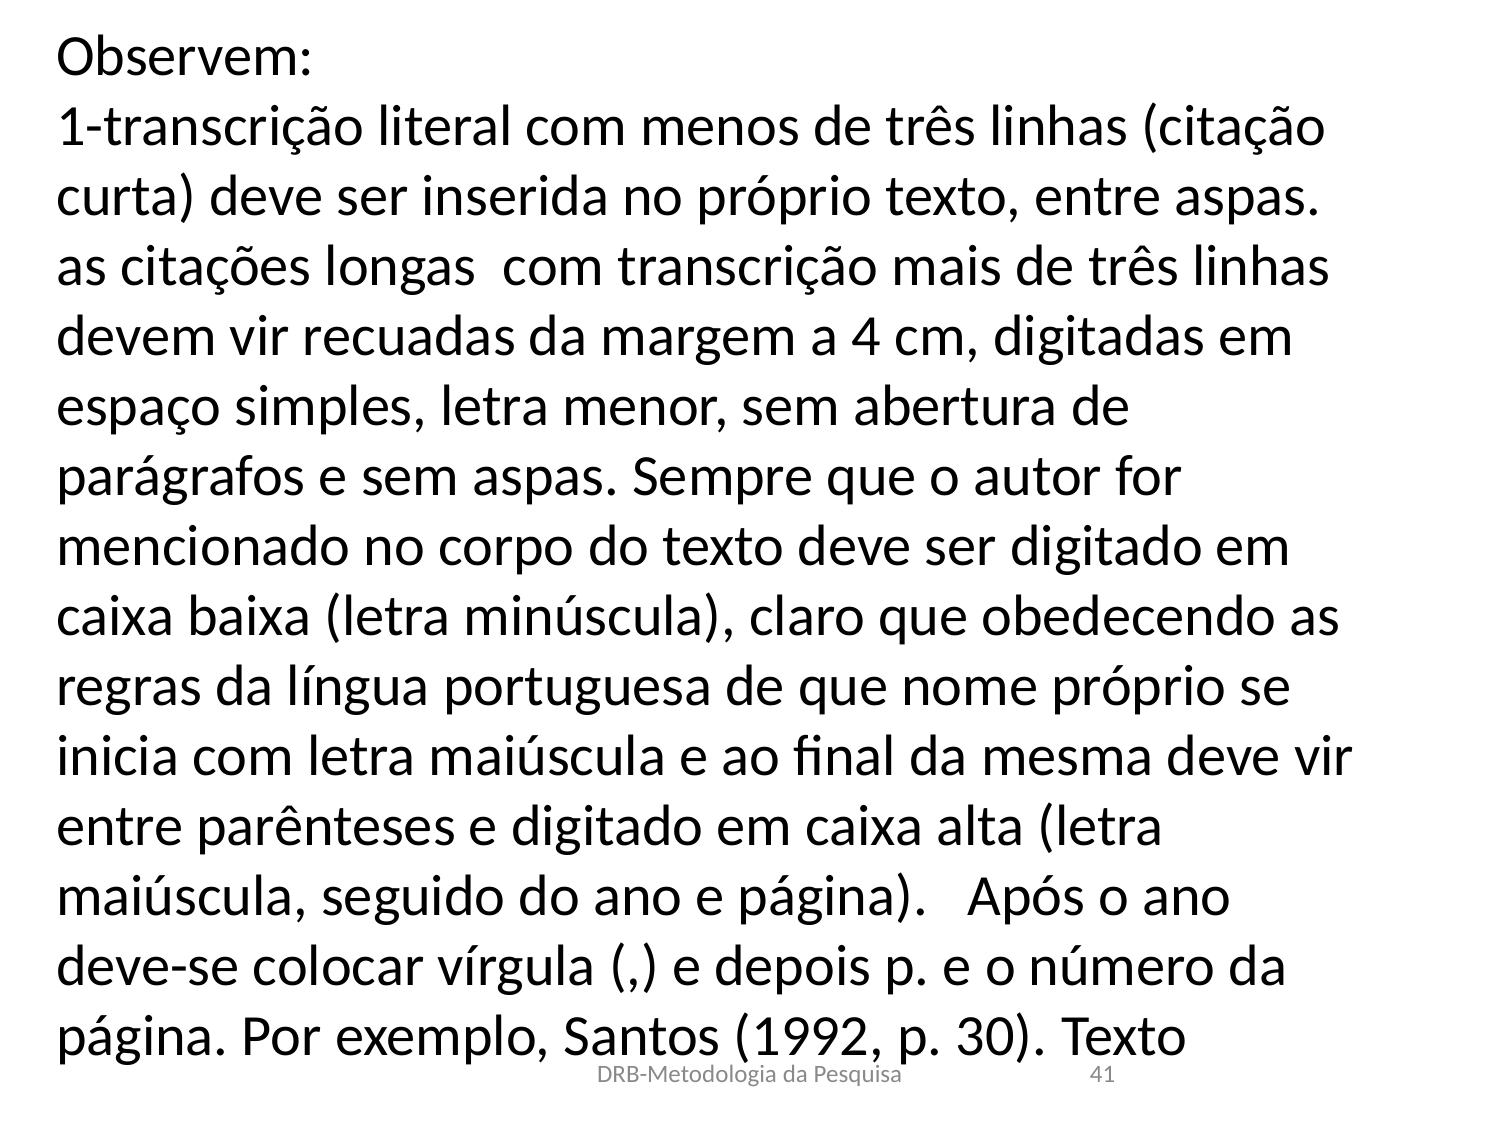

Observem:
1-transcrição literal com menos de três linhas (citação curta) deve ser inserida no próprio texto, entre aspas.
as citações longas com transcrição mais de três linhas devem vir recuadas da margem a 4 cm, digitadas em espaço simples, letra menor, sem abertura de parágrafos e sem aspas. Sempre que o autor for mencionado no corpo do texto deve ser digitado em caixa baixa (letra minúscula), claro que obedecendo as regras da língua portuguesa de que nome próprio se inicia com letra maiúscula e ao final da mesma deve vir entre parênteses e digitado em caixa alta (letra maiúscula, seguido do ano e página). Após o ano deve-se colocar vírgula (,) e depois p. e o número da página. Por exemplo, Santos (1992, p. 30). Texto
DRB-Metodologia da Pesquisa